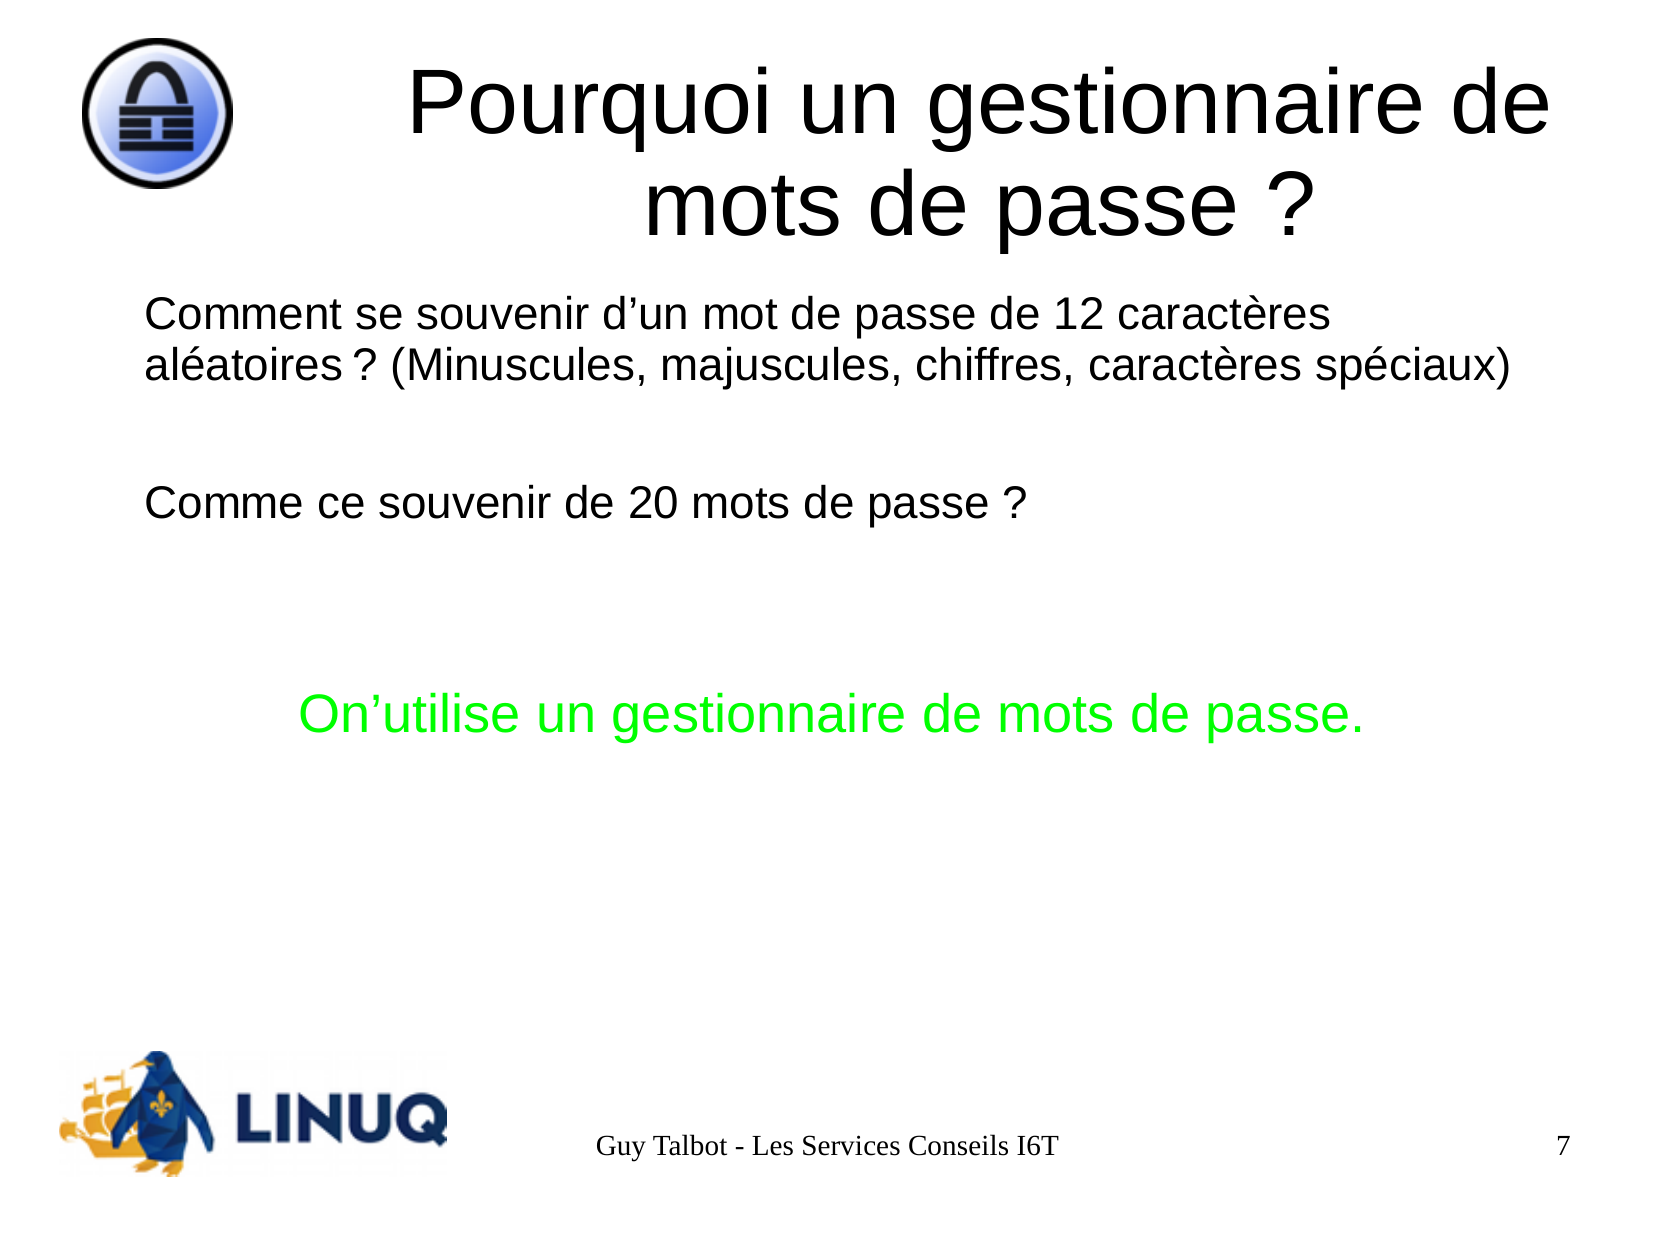

# Pourquoi un gestionnaire de mots de passe ?
Comment se souvenir d’un mot de passe de 12 caractères aléatoires ? (Minuscules, majuscules, chiffres, caractères spéciaux)
Comme ce souvenir de 20 mots de passe ?
On’utilise un gestionnaire de mots de passe.
Guy Talbot - Les Services Conseils I6T
7